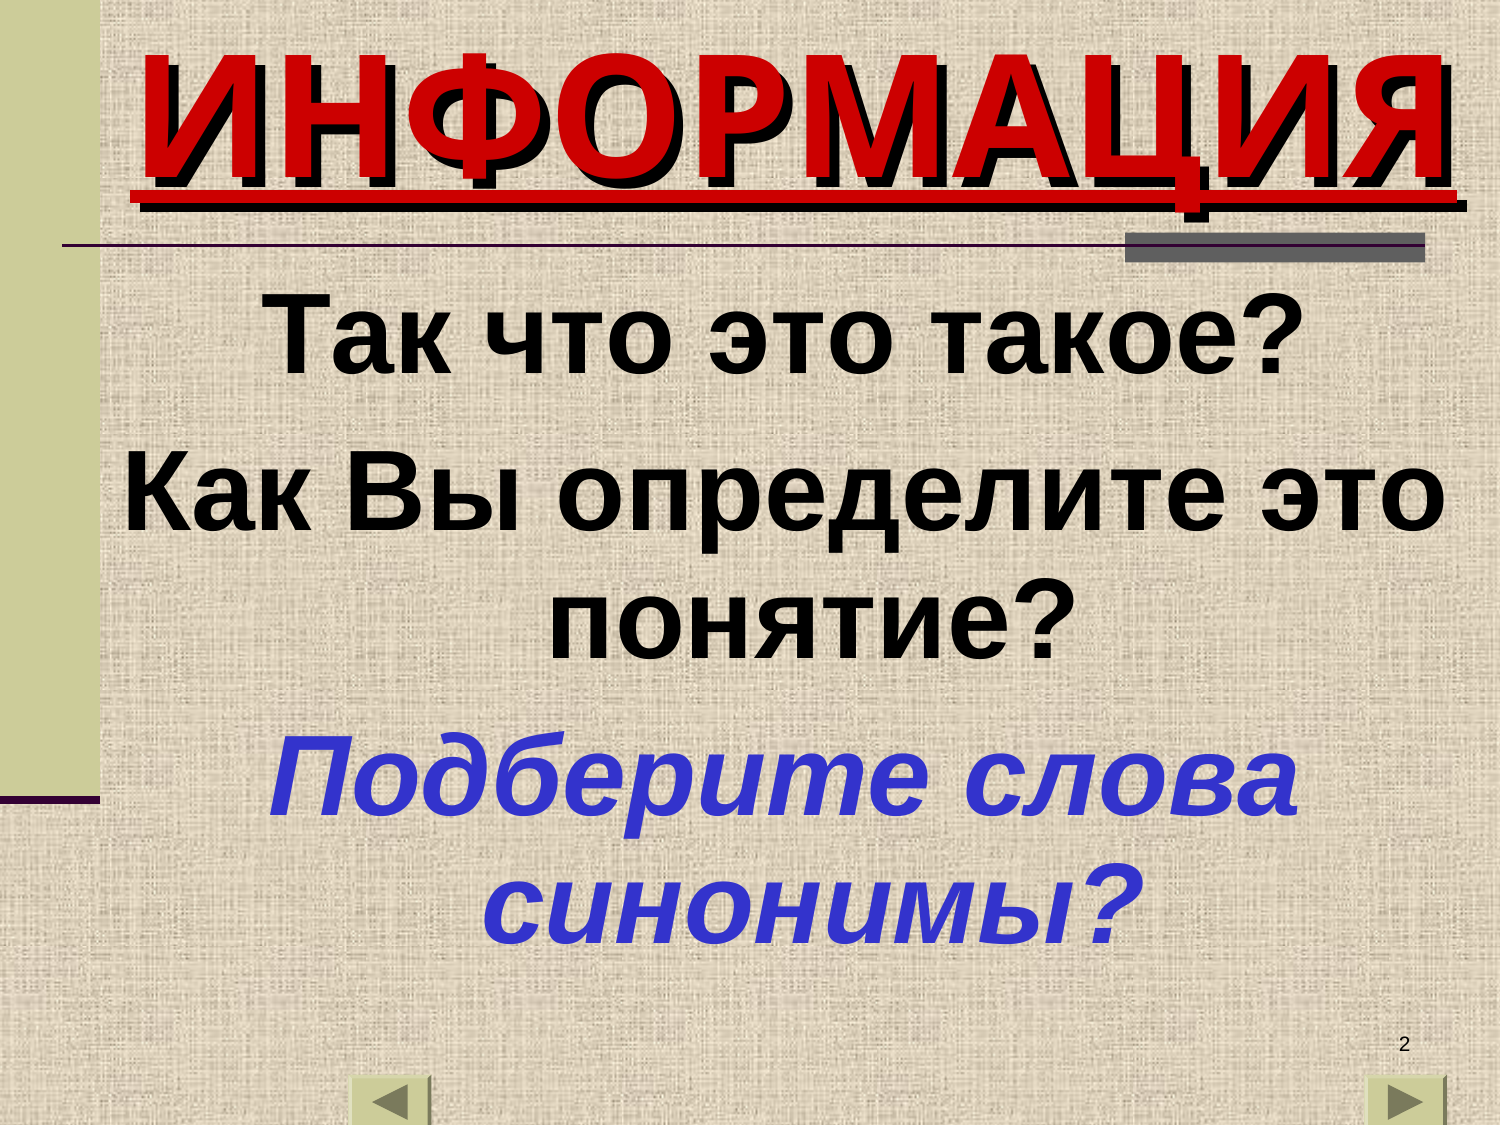

# ИНФОРМАЦИЯ
Так что это такое?
Как Вы определите это понятие?
Подберите слова синонимы?
2